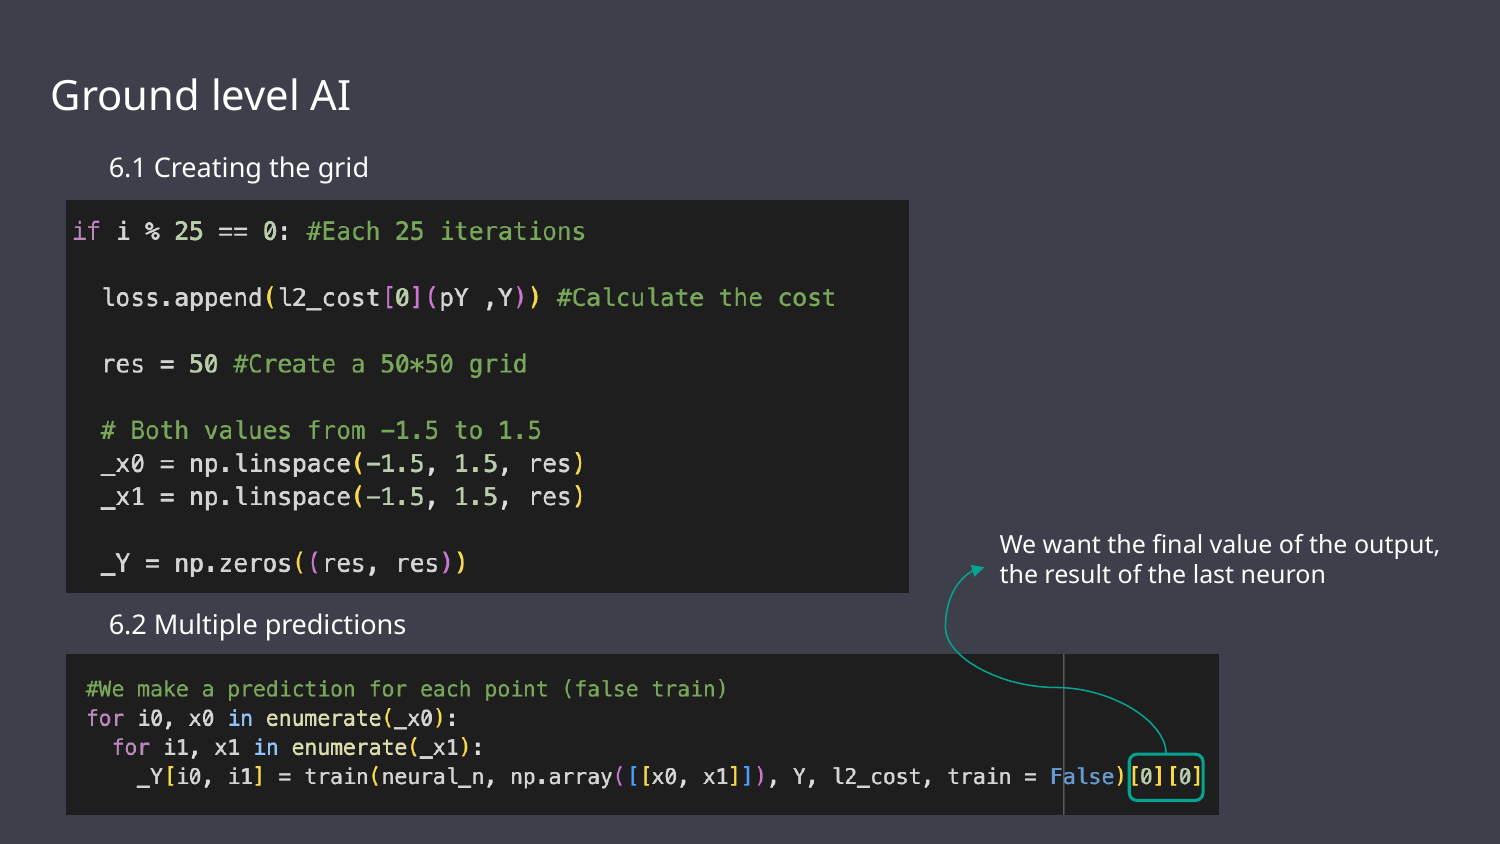

Ground level AI
6.1 Creating the grid
We want the final value of the output, the result of the last neuron
6.2 Multiple predictions